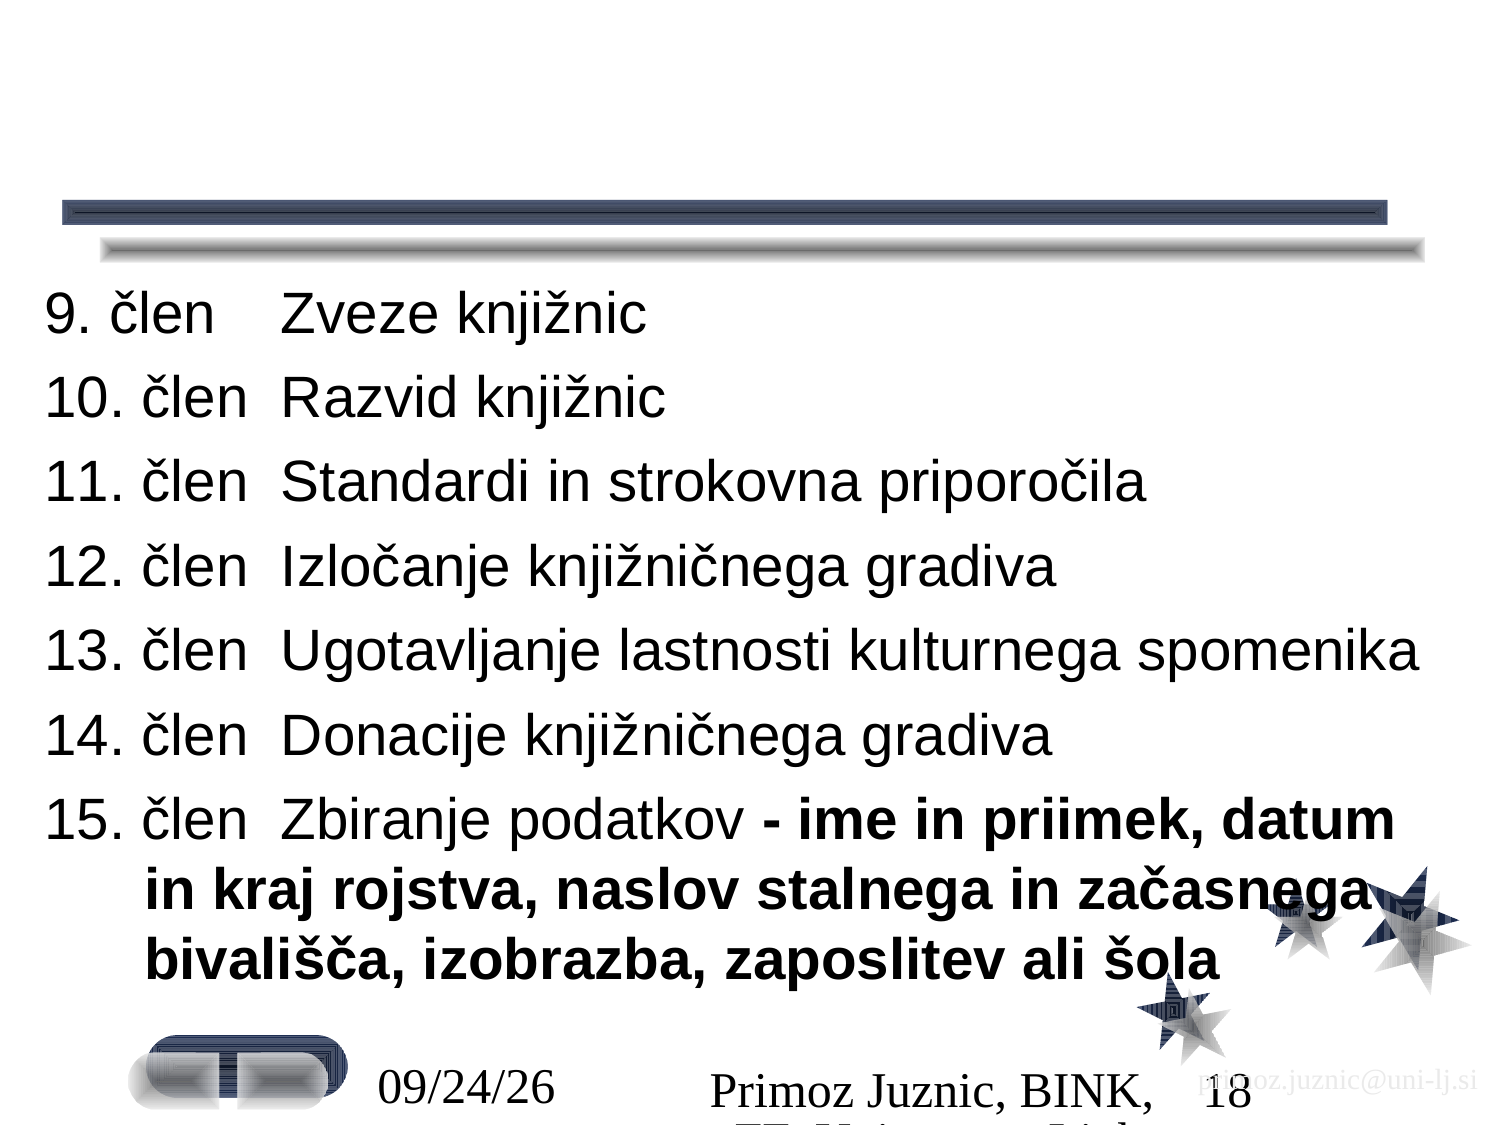

9. člen Zveze knjižnic
10. člen Razvid knjižnic
11. člen Standardi in strokovna priporočila
12. člen Izločanje knjižničnega gradiva
13. člen Ugotavljanje lastnosti kulturnega spomenika
14. člen Donacije knjižničnega gradiva
15. člen Zbiranje podatkov - ime in priimek, datum in kraj rojstva, naslov stalnega in začasnega bivališča, izobrazba, zaposlitev ali šola
#
Primoz Juznic, BINK, FF, Univerza v Ljubljani
18